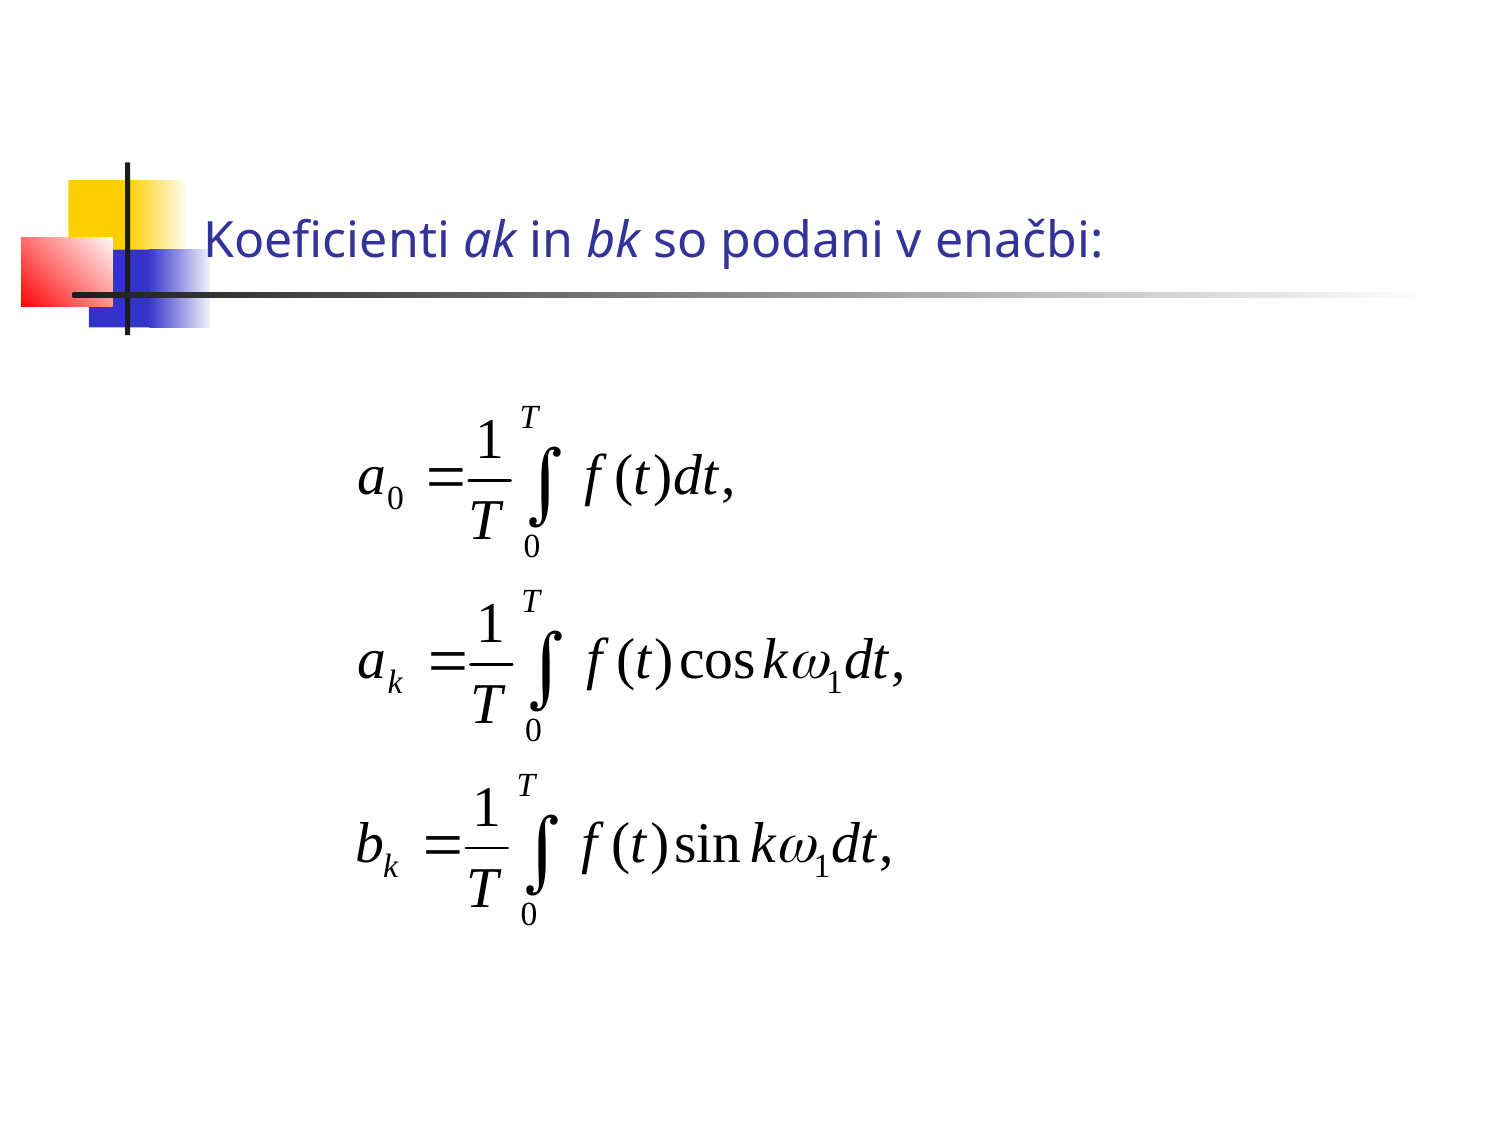

# Koeficienti ak in bk so podani v enačbi: